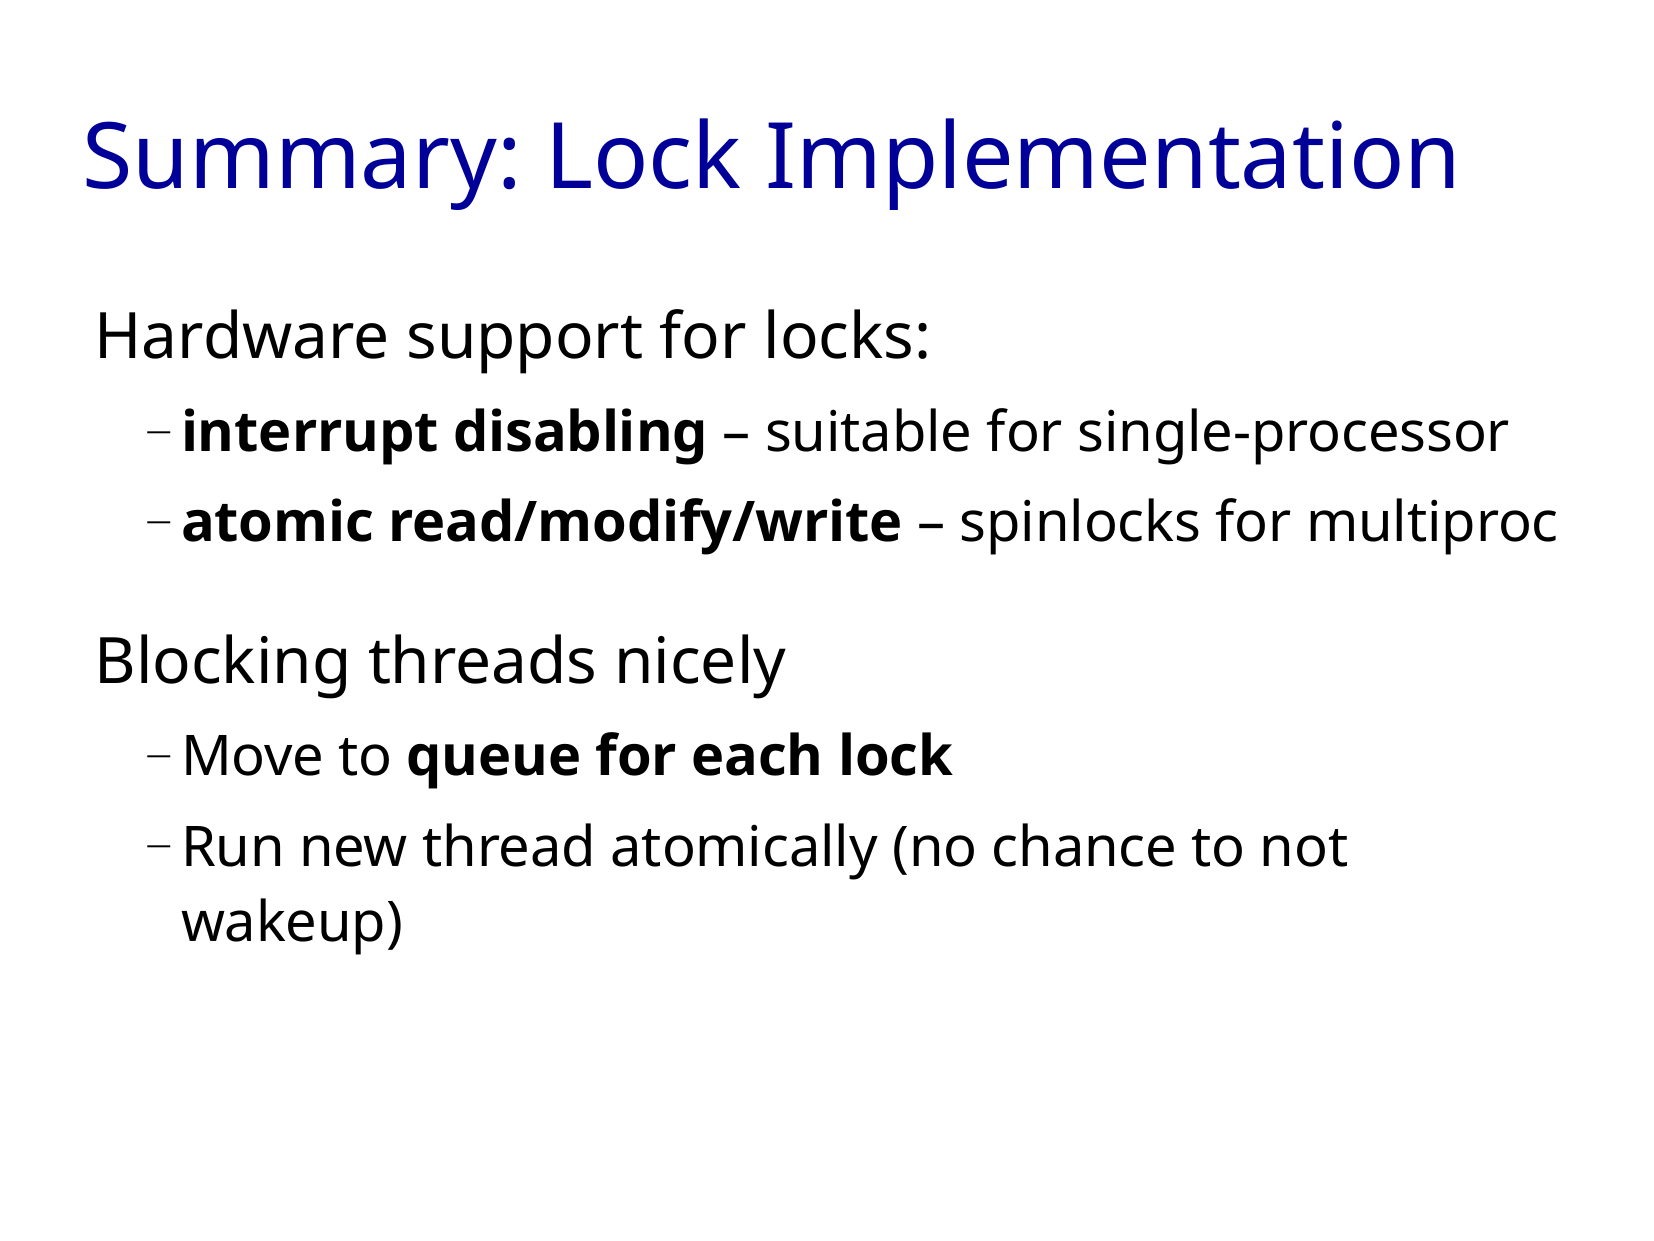

# Summary: Lock Implementation
Hardware support for locks:
interrupt disabling – suitable for single-processor
atomic read/modify/write – spinlocks for multiproc
Blocking threads nicely
Move to queue for each lock
Run new thread atomically (no chance to not wakeup)